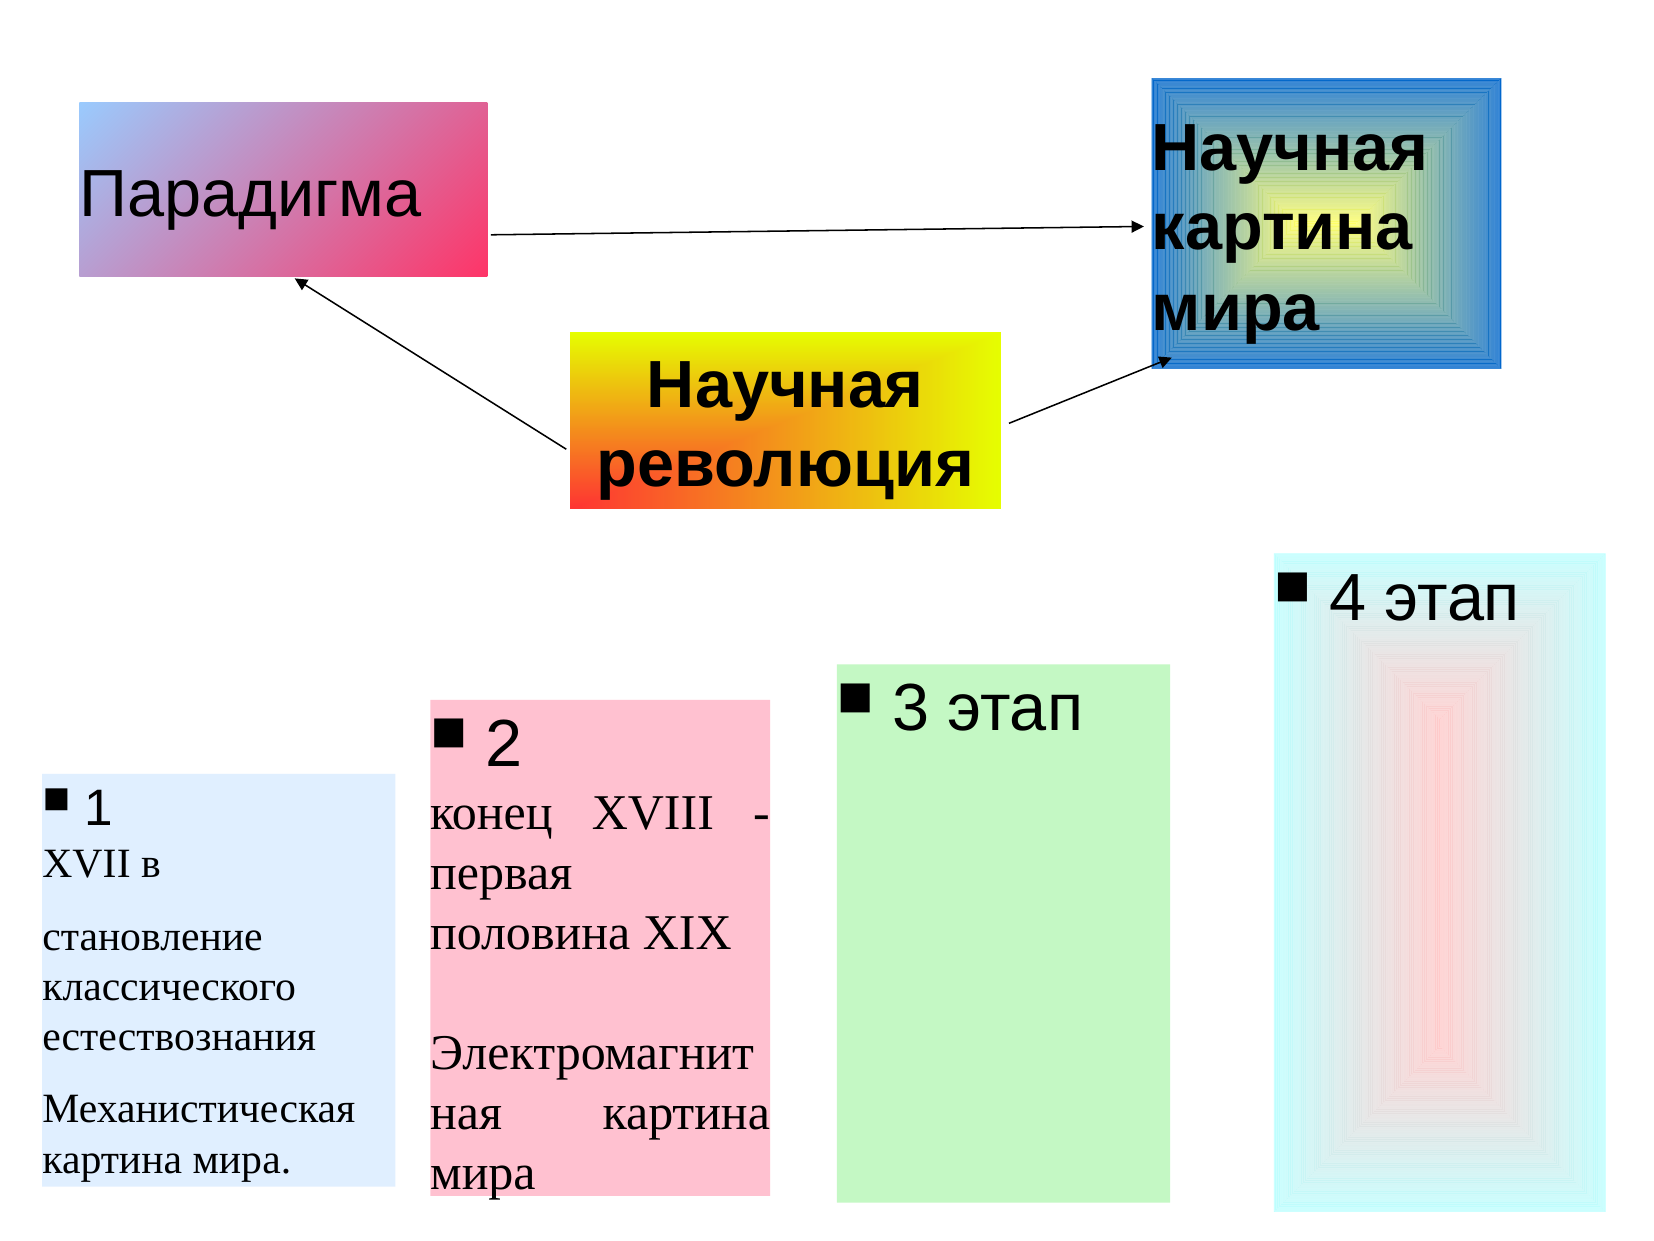

Научная картина мира
Парадигма
# Научная революция
4 этап
3 этап
2
конец XVIII - первая половина XIX
Электромагнитная картина мира
1
XVII в
становление классического естествознания
Механистическая картина мира.